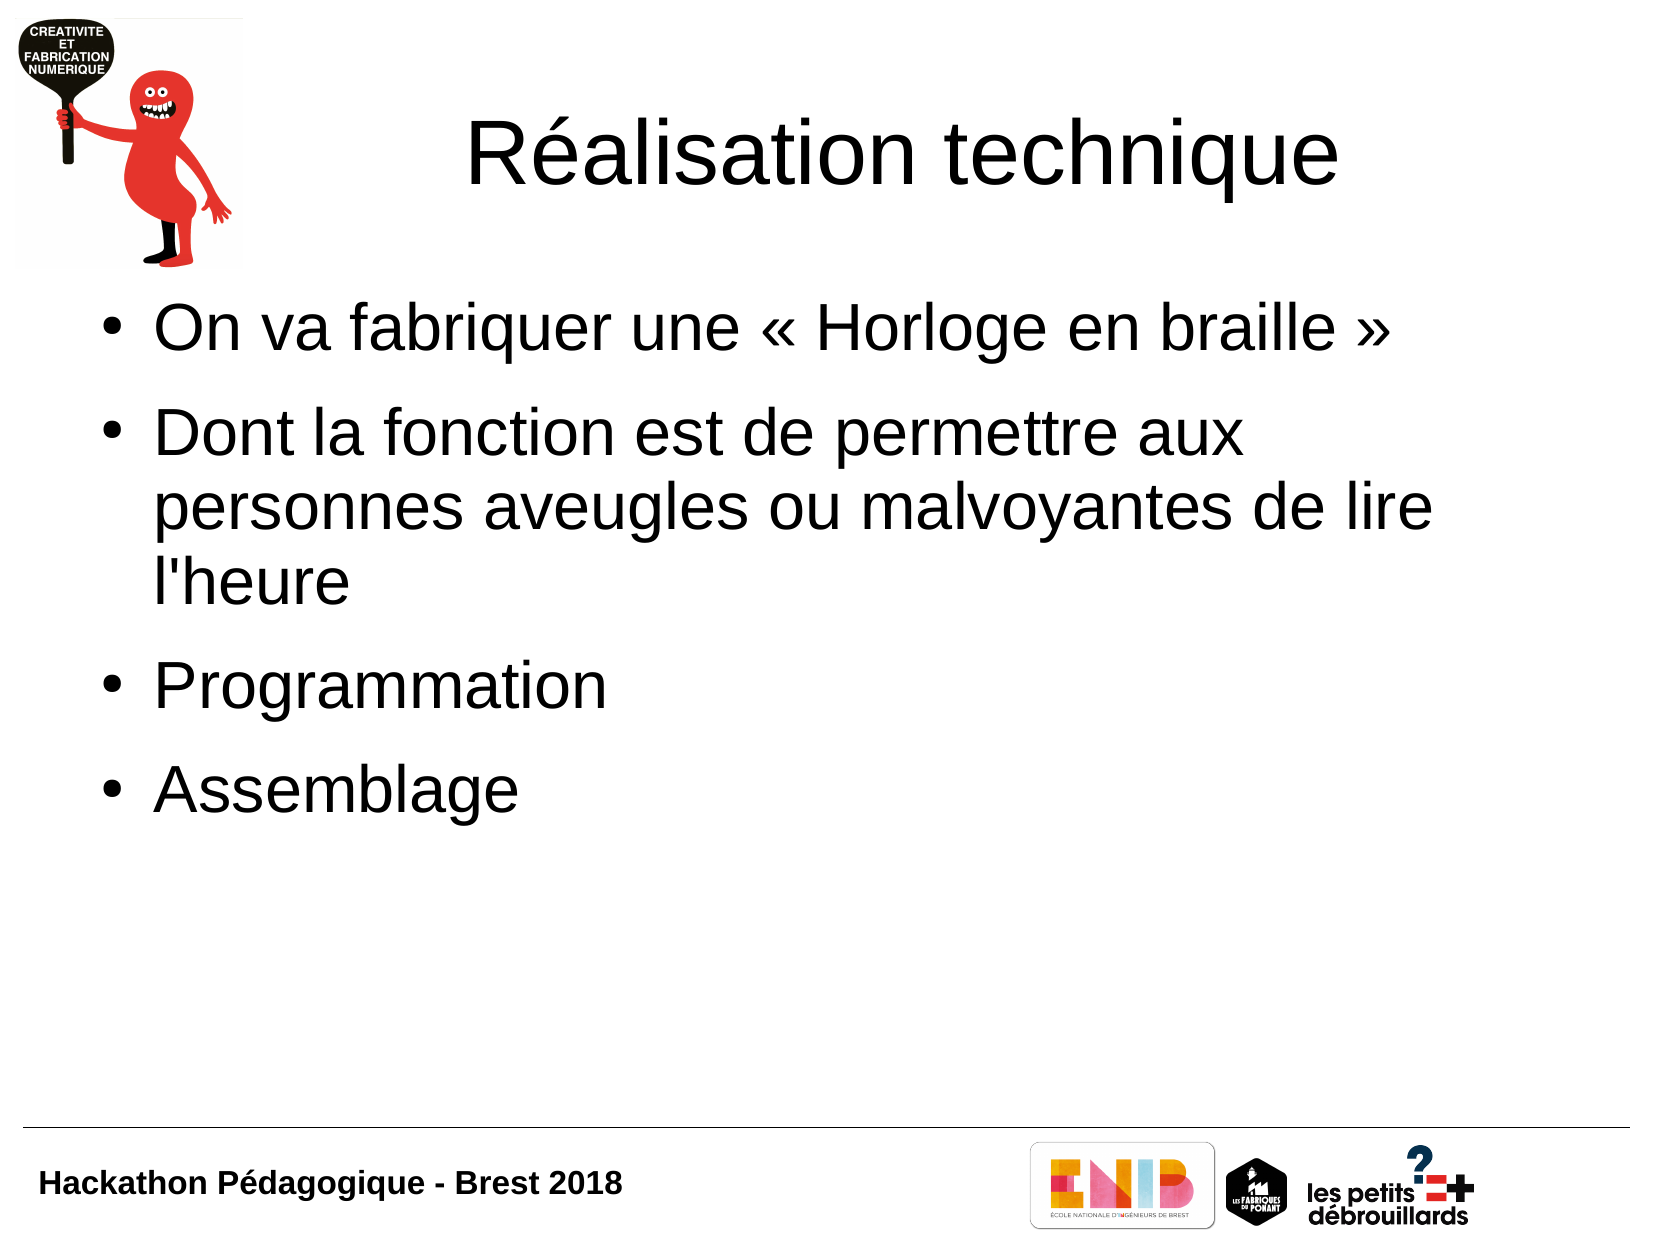

# Réalisation technique
On va fabriquer une « Horloge en braille »
Dont la fonction est de permettre aux personnes aveugles ou malvoyantes de lire l'heure
Programmation
Assemblage
Hackathon Pédagogique - Brest 2018